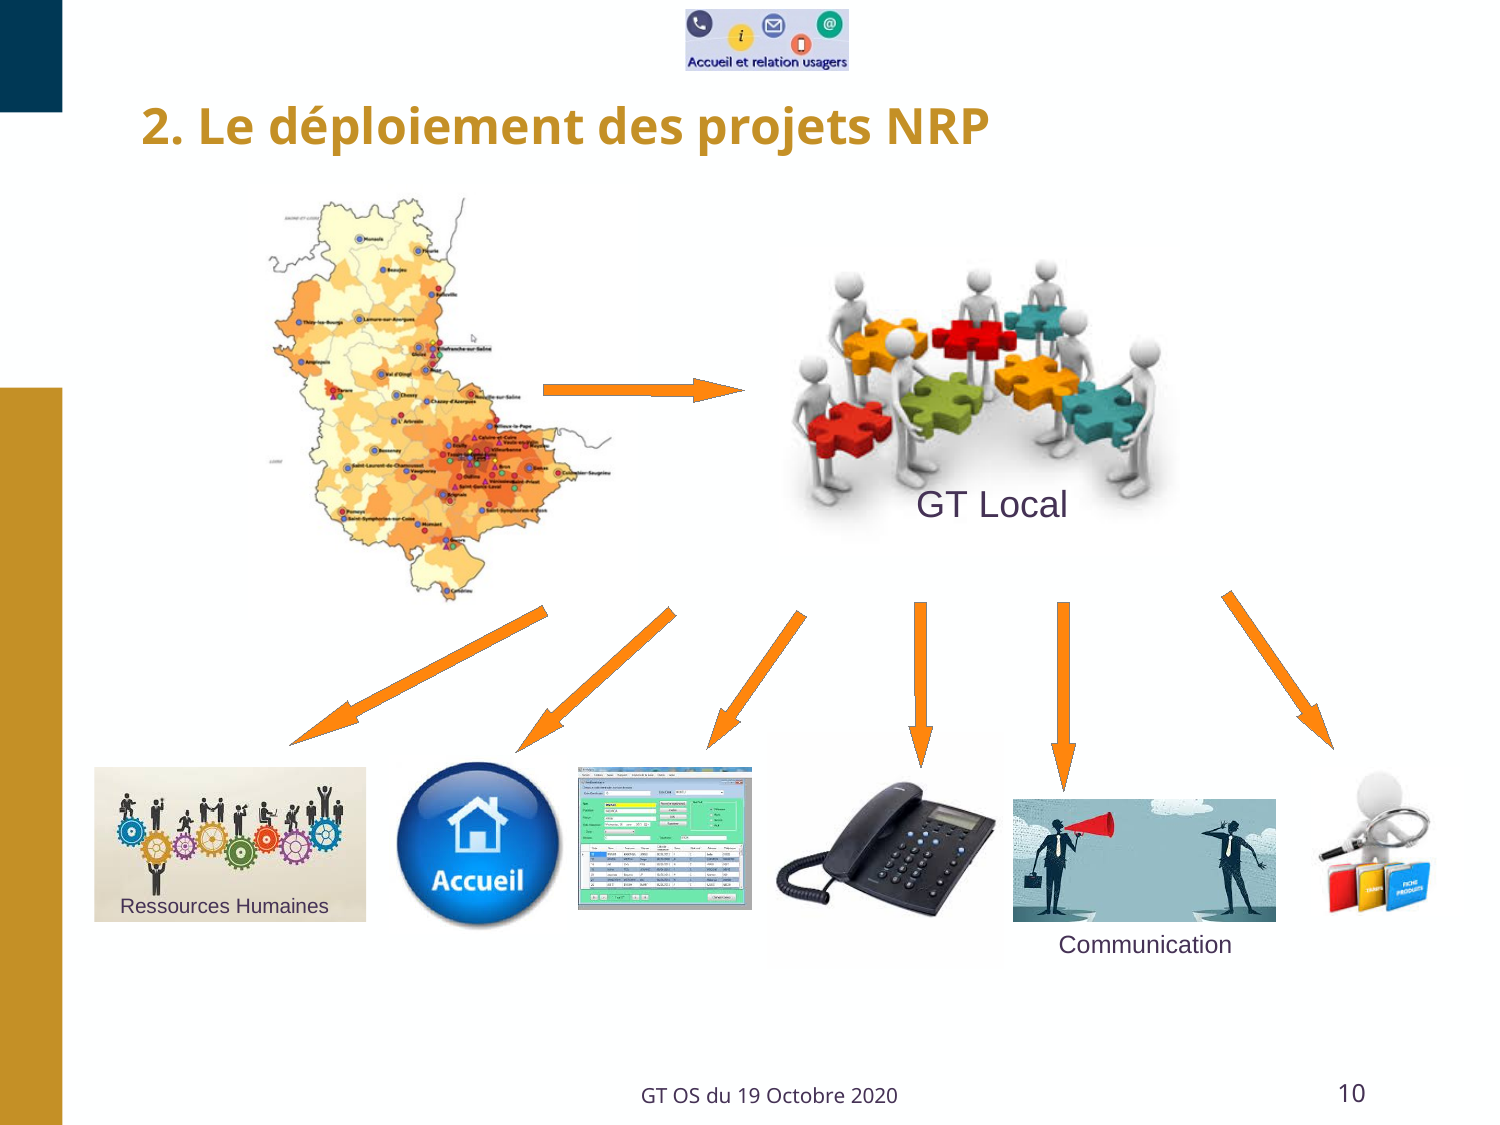

# 2. Le déploiement des projets NRP
GT Local
Ressources Humaines
Communication